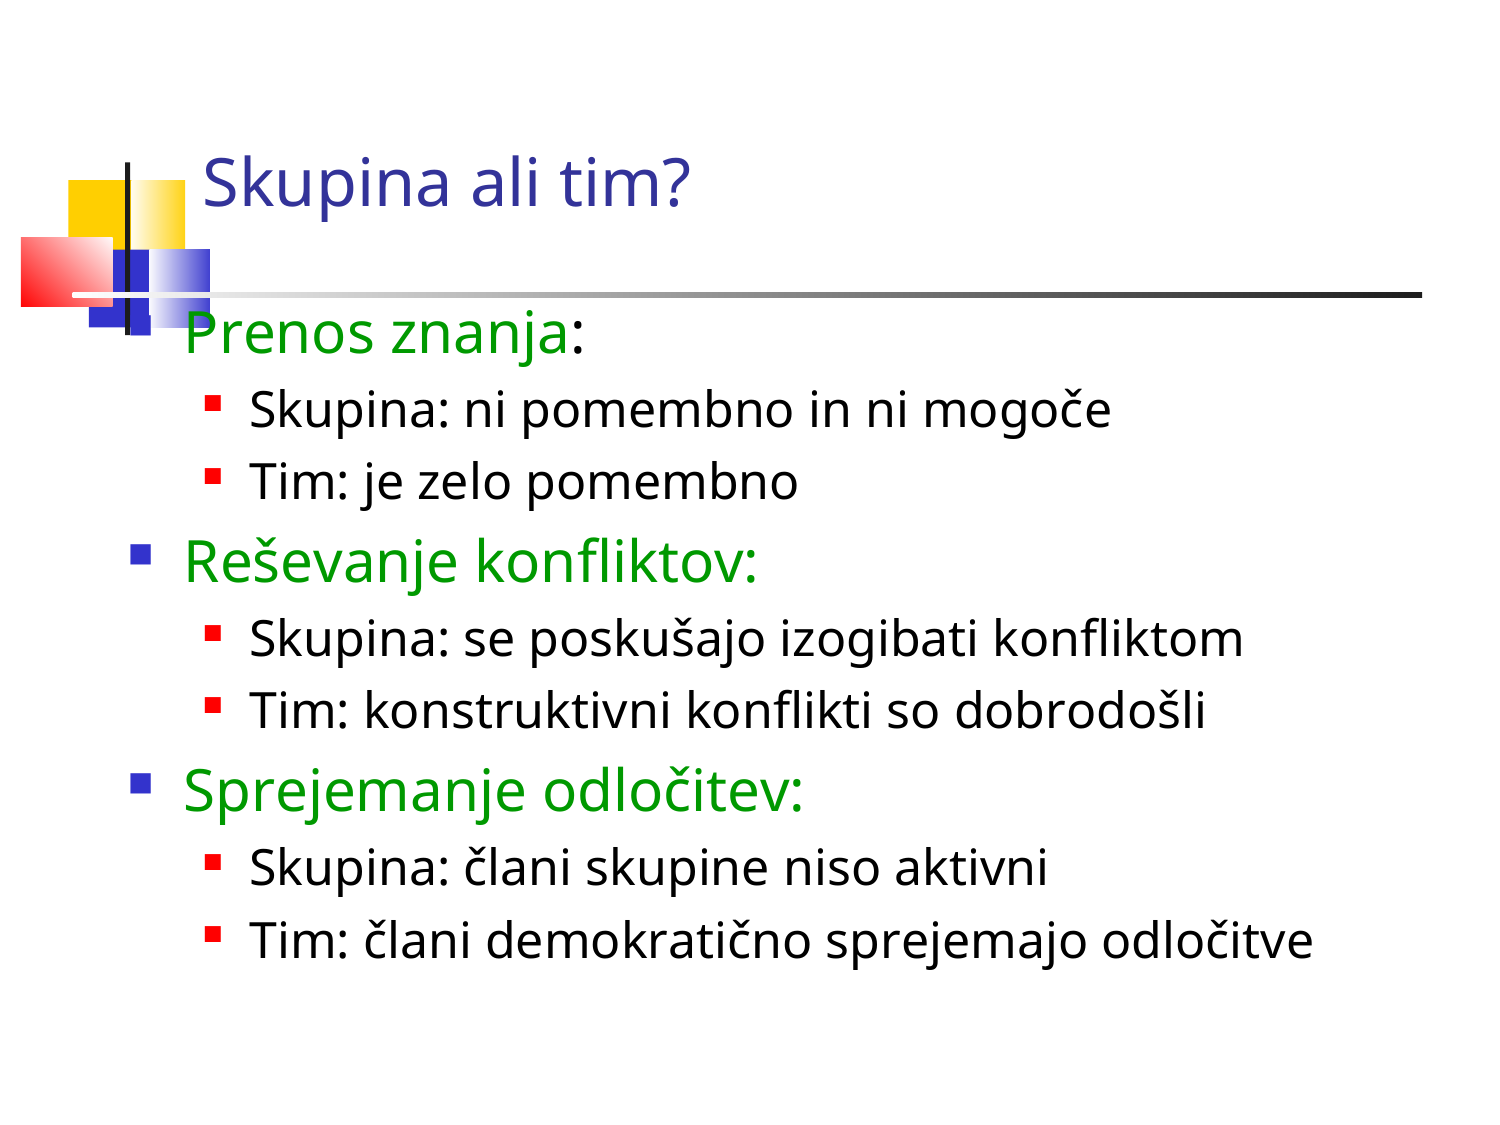

# Skupina ali tim?
Prenos znanja:
Skupina: ni pomembno in ni mogoče
Tim: je zelo pomembno
Reševanje konfliktov:
Skupina: se poskušajo izogibati konfliktom
Tim: konstruktivni konflikti so dobrodošli
Sprejemanje odločitev:
Skupina: člani skupine niso aktivni
Tim: člani demokratično sprejemajo odločitve